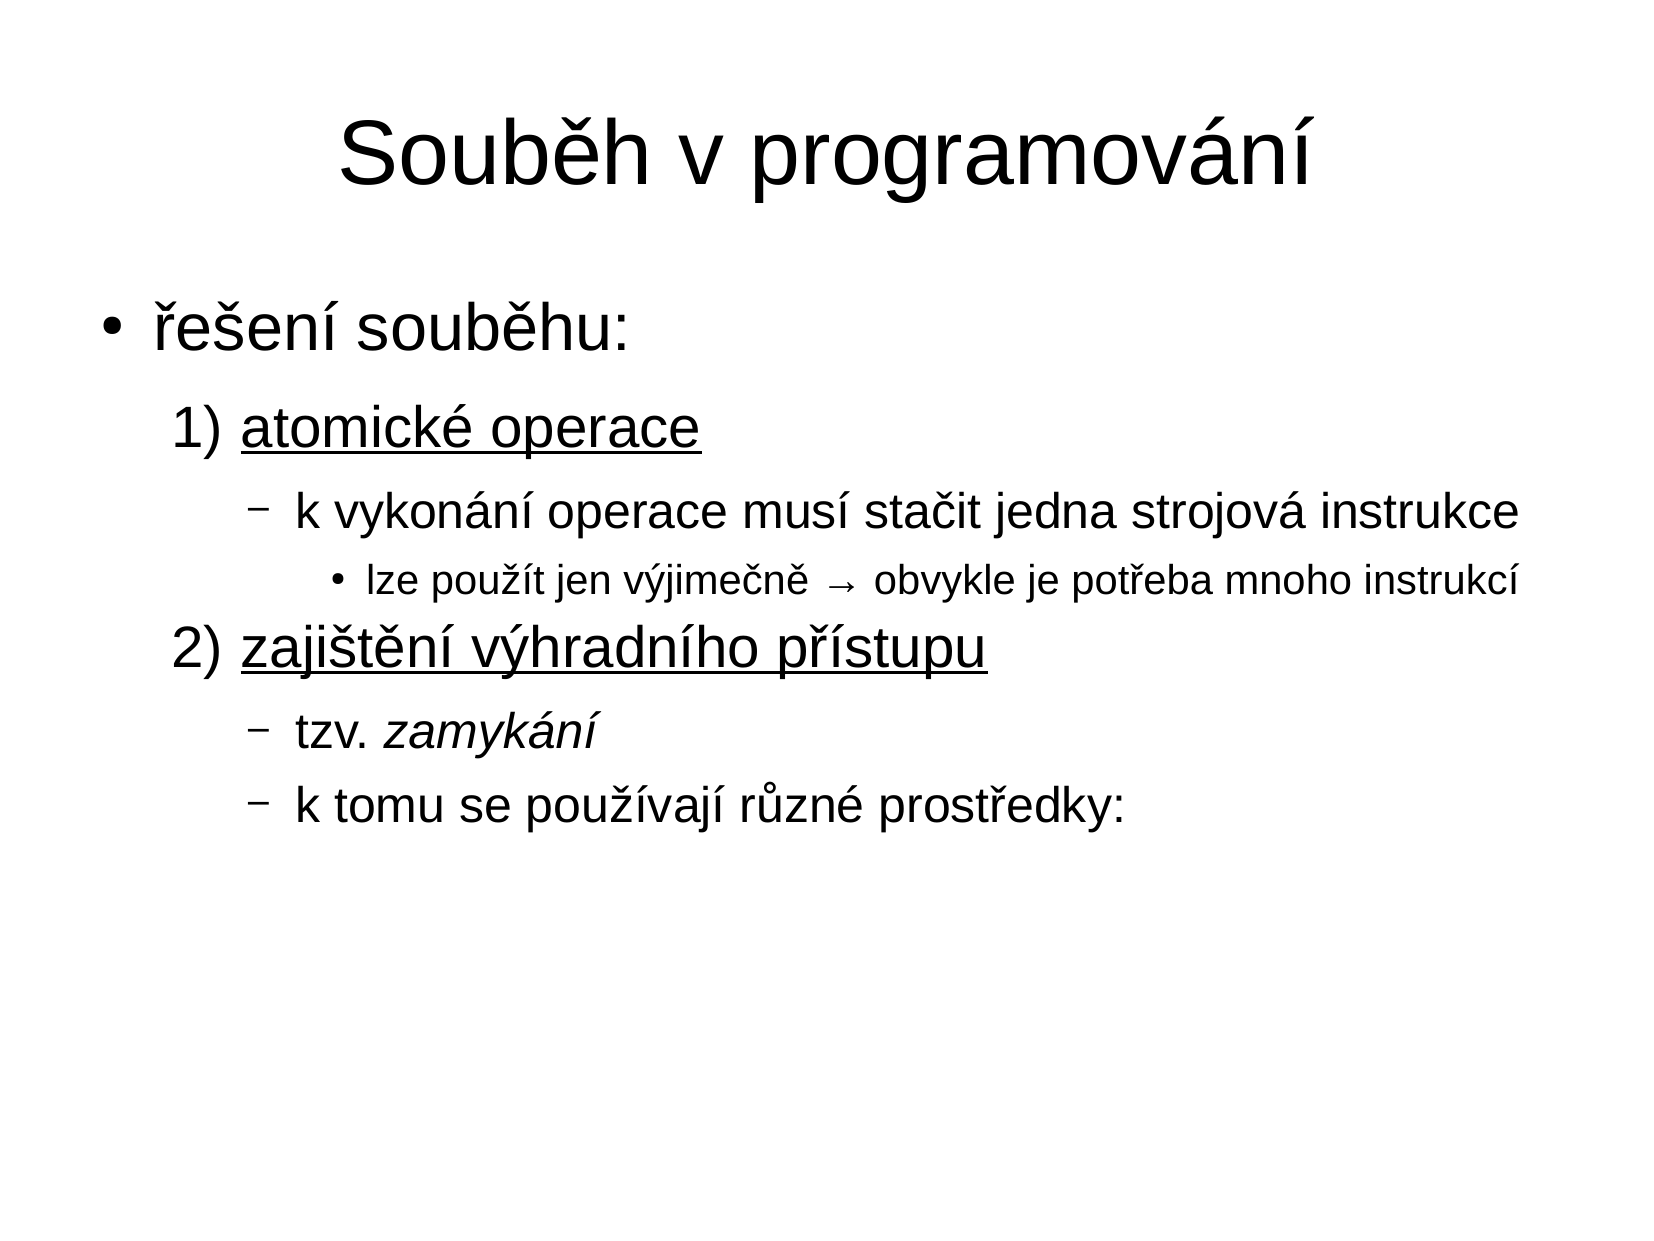

# Souběh v programování
řešení souběhu:
 atomické operace
k vykonání operace musí stačit jedna strojová instrukce
lze použít jen výjimečně → obvykle je potřeba mnoho instrukcí
 zajištění výhradního přístupu
tzv. zamykání
k tomu se používají různé prostředky: